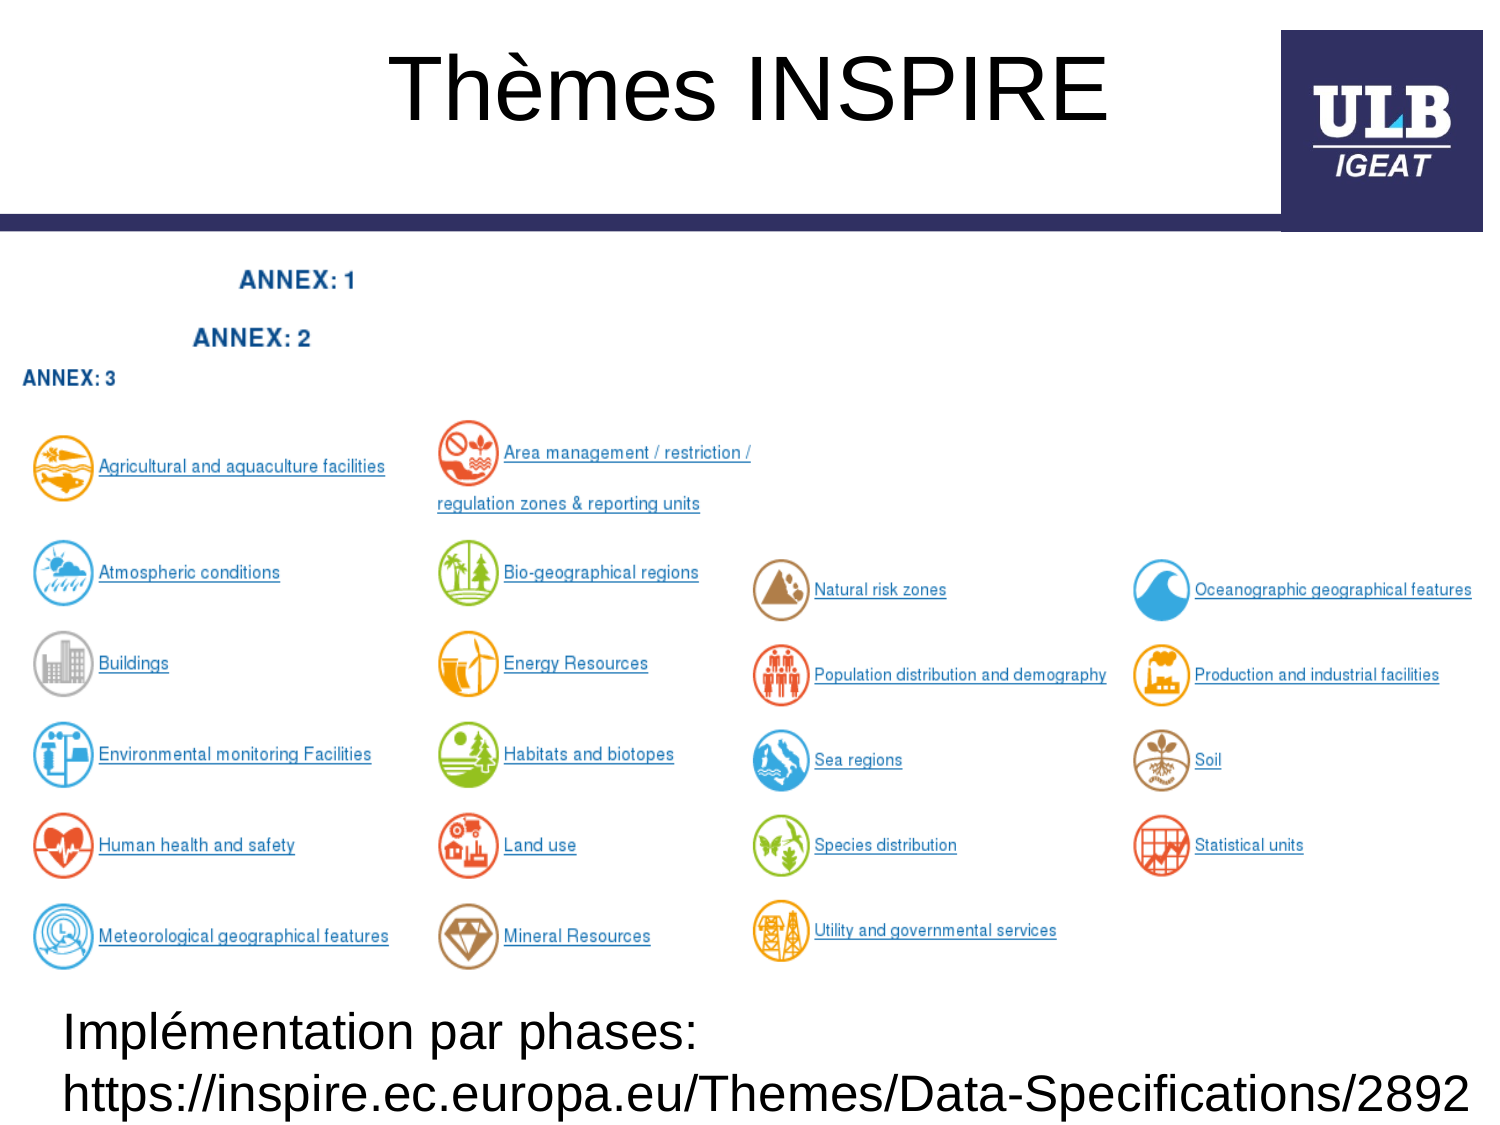

# Thèmes INSPIRE
Implémentation par phases: https://inspire.ec.europa.eu/Themes/Data-Specifications/2892